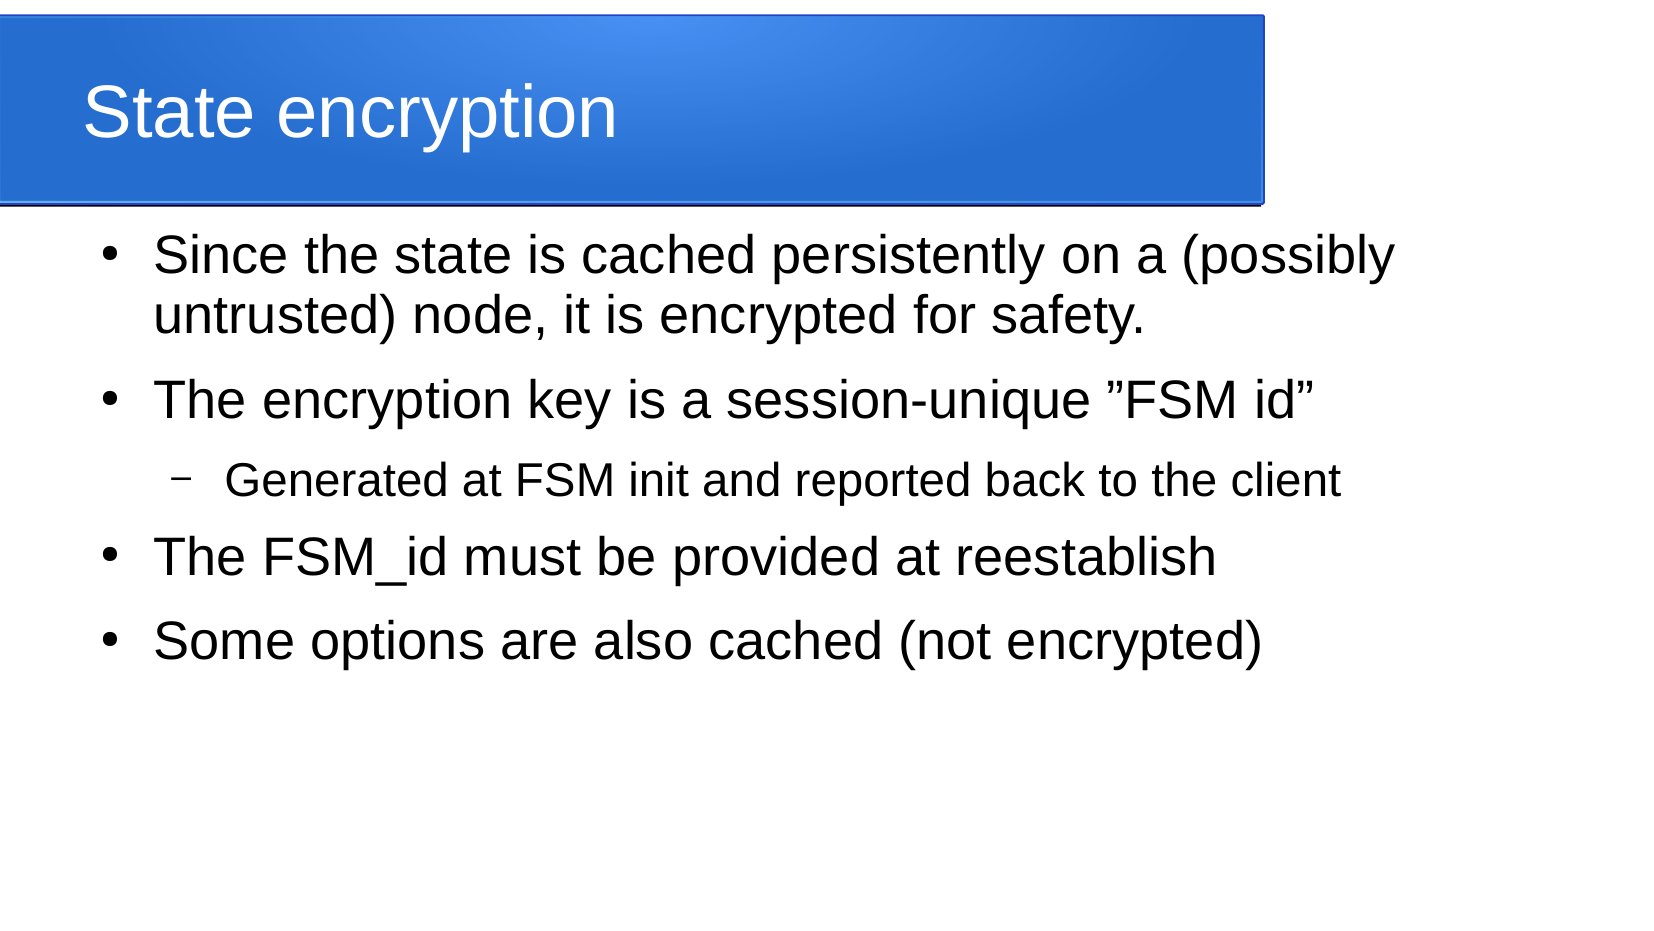

# State encryption
Since the state is cached persistently on a (possibly untrusted) node, it is encrypted for safety.
The encryption key is a session-unique ”FSM id”
Generated at FSM init and reported back to the client
The FSM_id must be provided at reestablish
Some options are also cached (not encrypted)